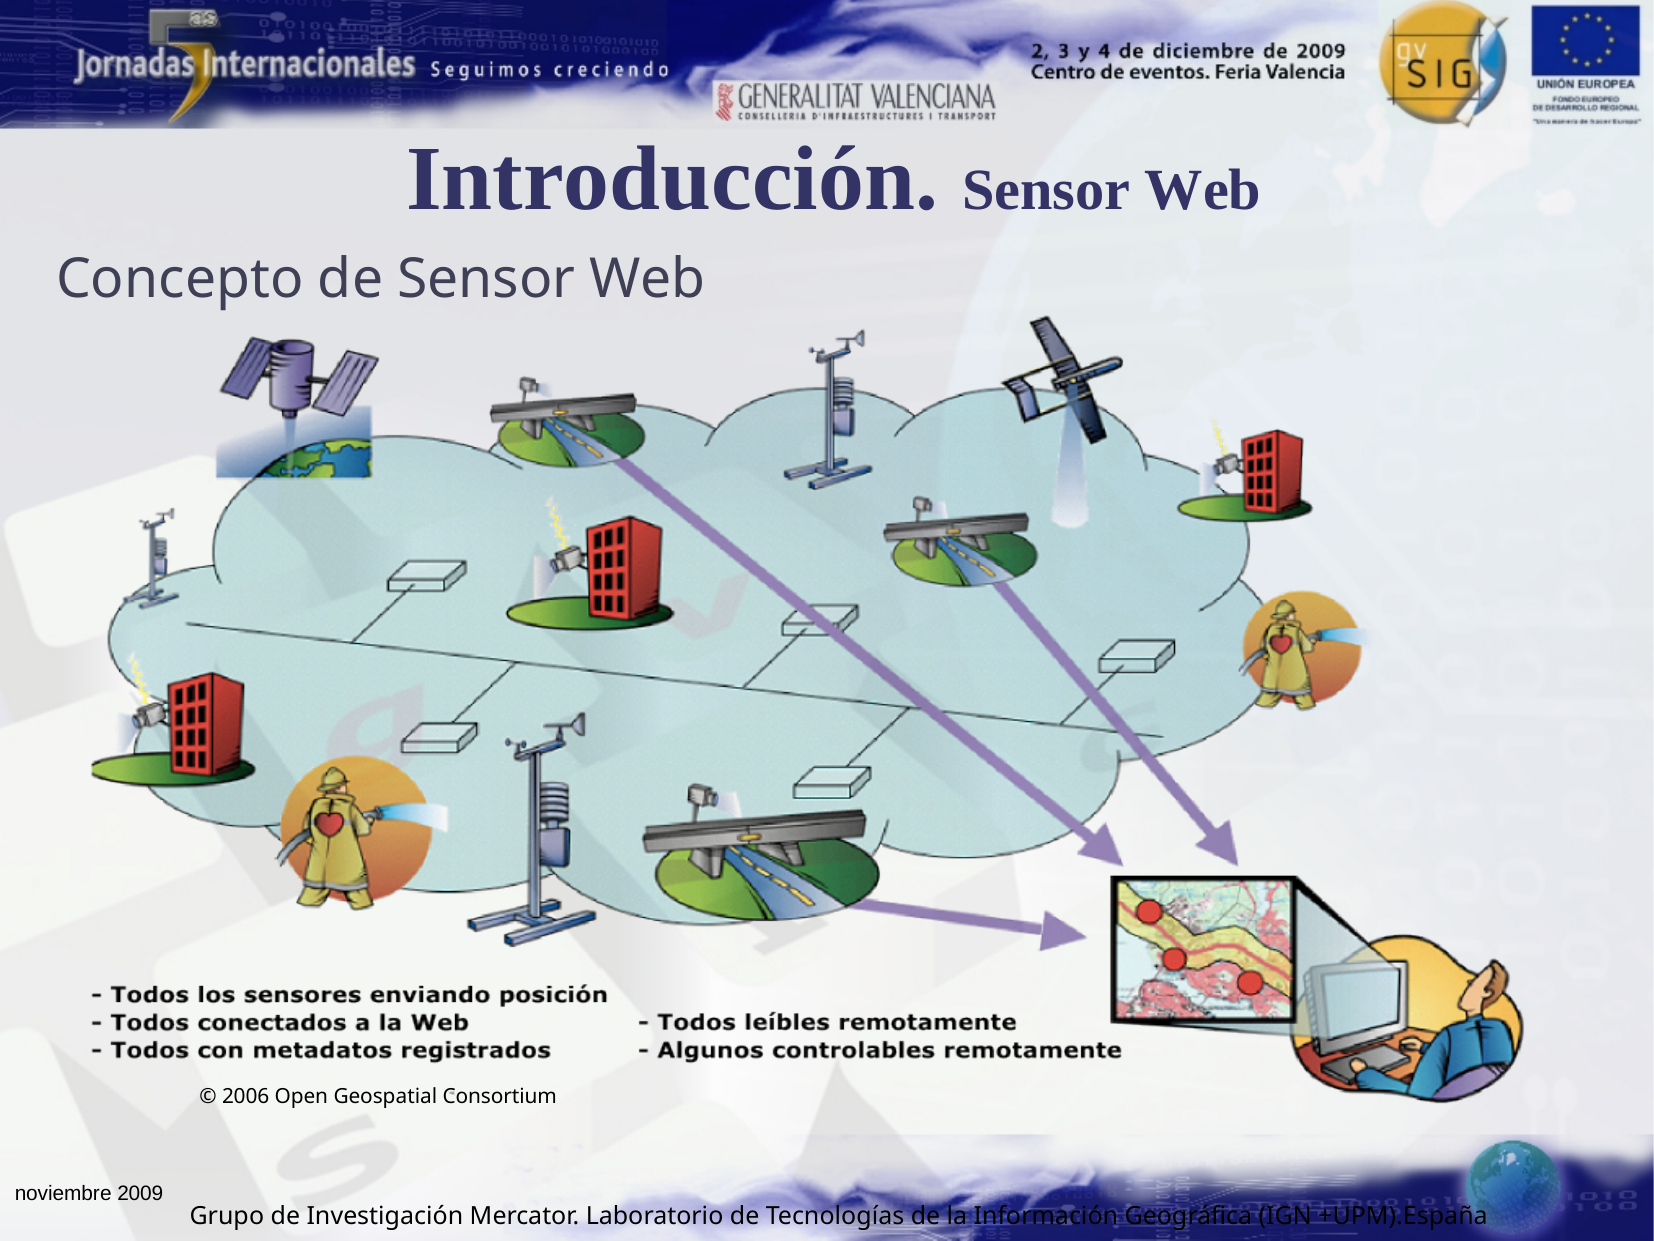

# Introducción. Sensor Web
Concepto de Sensor Web
© 2006 Open Geospatial Consortium
Grupo de Investigación Mercator. Laboratorio de Tecnologías de la Información Geográfica (IGN +UPM).España
noviembre 2009